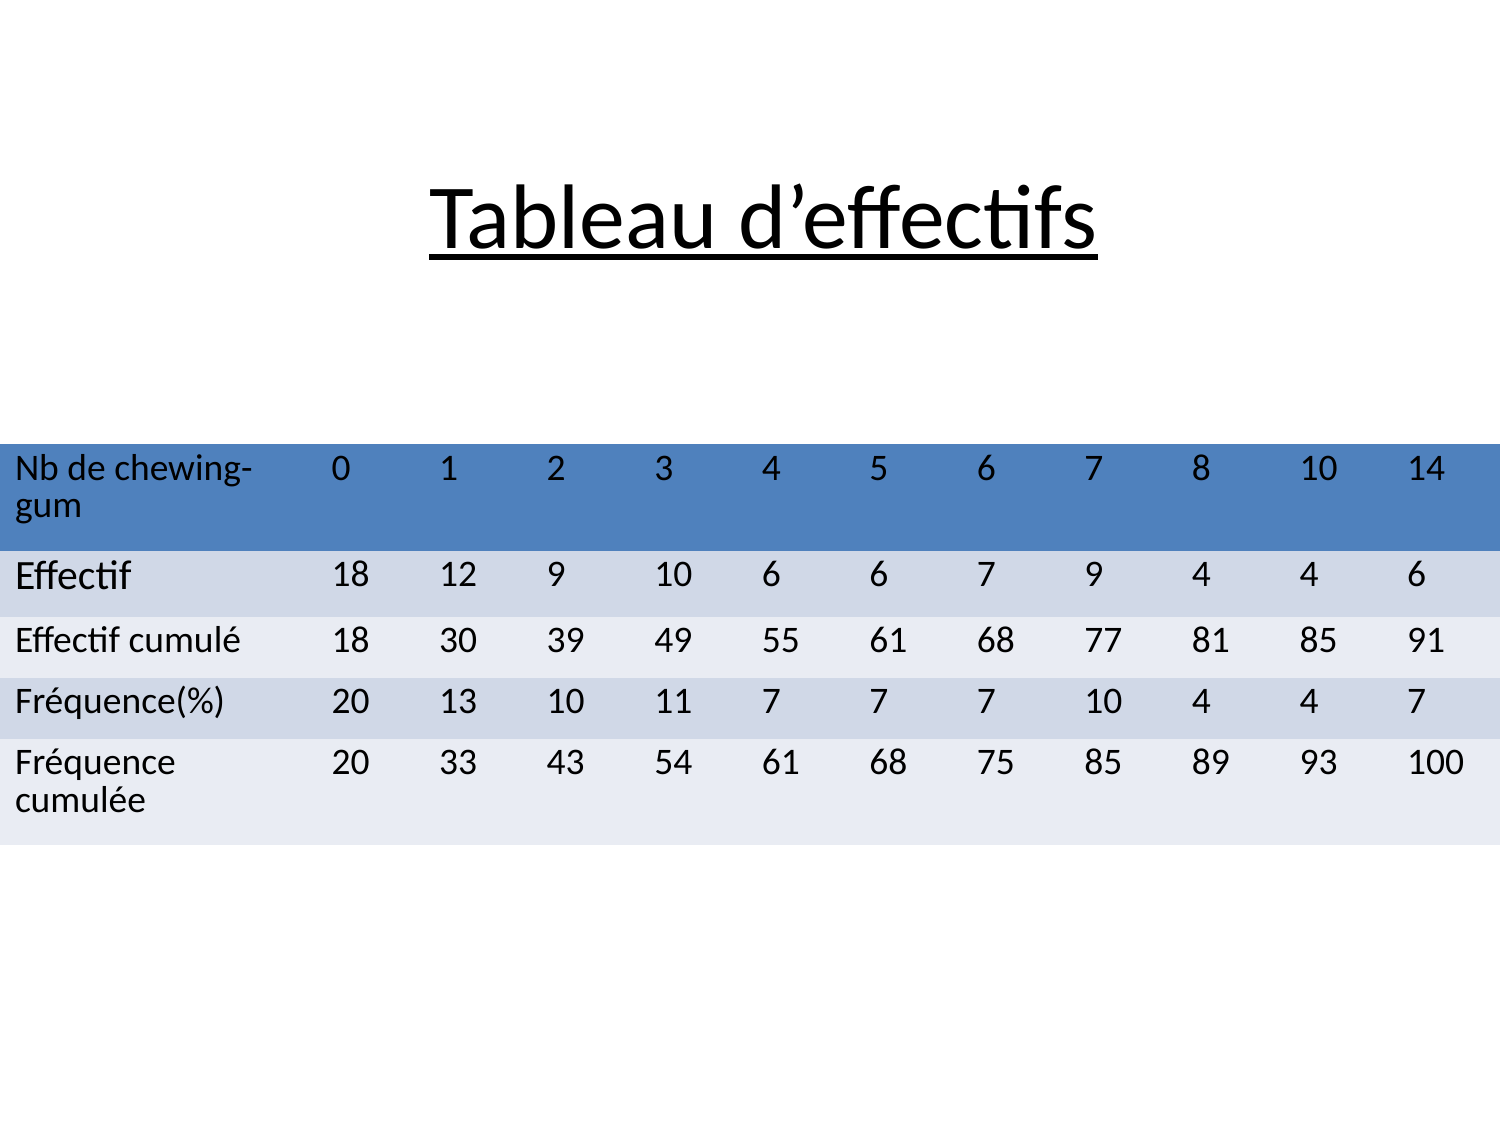

# Tableau d’effectifs
| Nb de chewing-gum | 0 | 1 | 2 | 3 | 4 | 5 | 6 | 7 | 8 | 10 | 14 |
| --- | --- | --- | --- | --- | --- | --- | --- | --- | --- | --- | --- |
| Effectif | 18 | 12 | 9 | 10 | 6 | 6 | 7 | 9 | 4 | 4 | 6 |
| Effectif cumulé | 18 | 30 | 39 | 49 | 55 | 61 | 68 | 77 | 81 | 85 | 91 |
| Fréquence(%) | 20 | 13 | 10 | 11 | 7 | 7 | 7 | 10 | 4 | 4 | 7 |
| Fréquence cumulée | 20 | 33 | 43 | 54 | 61 | 68 | 75 | 85 | 89 | 93 | 100 |